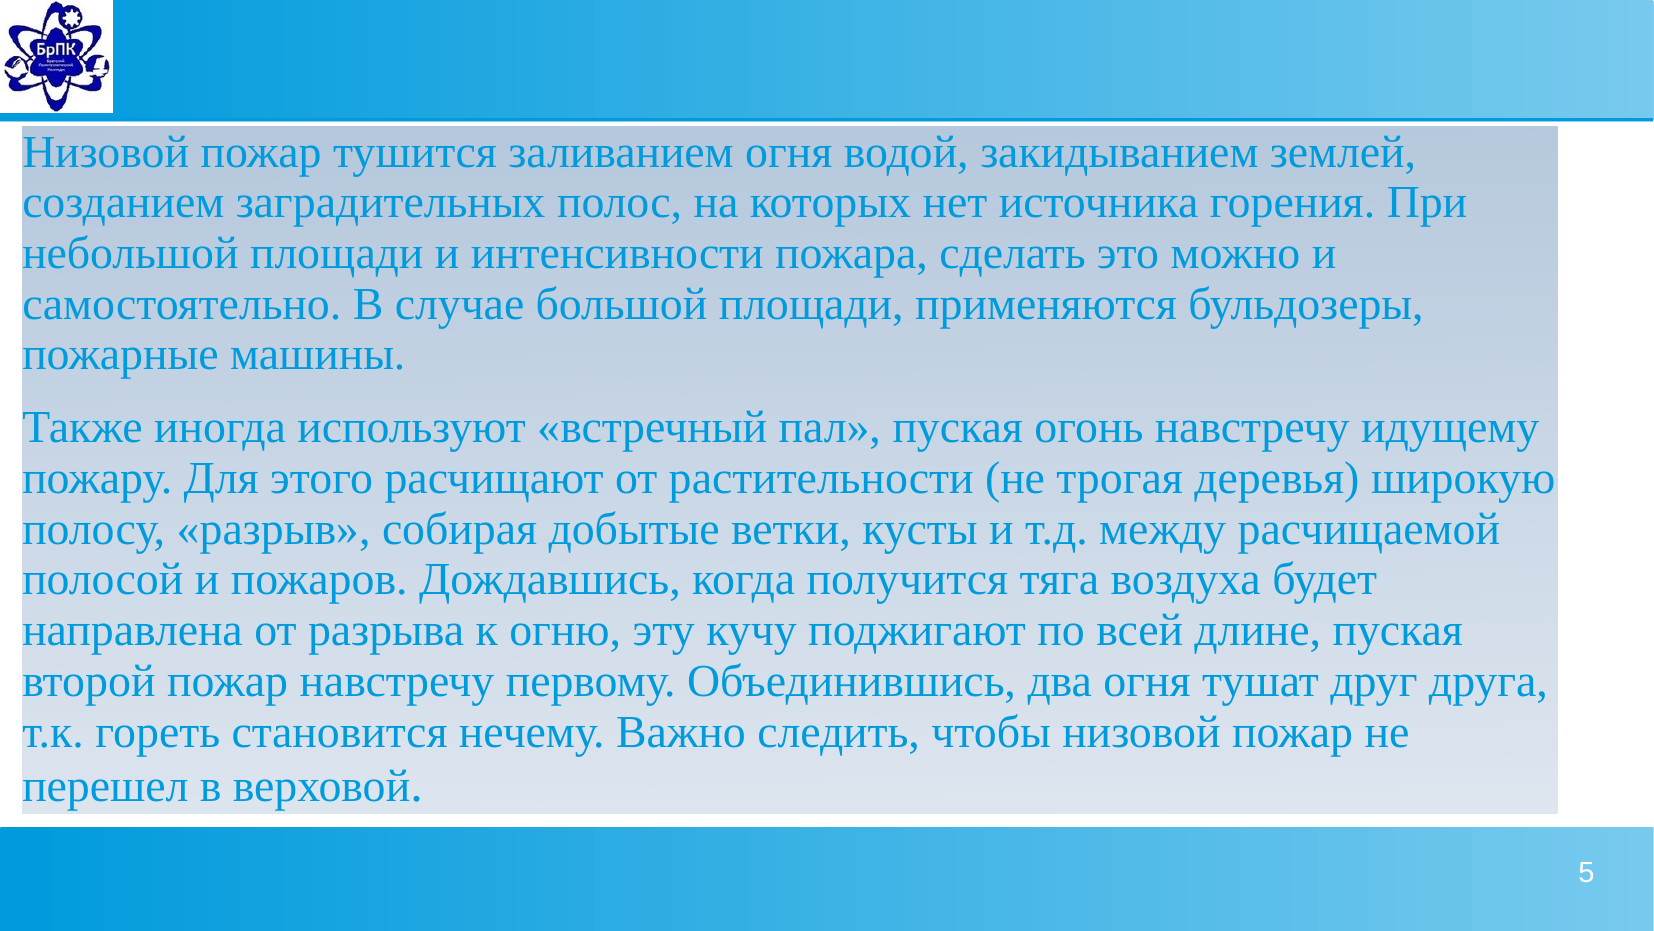

# Низовой пожар тушится заливанием огня водой, закидыванием землей, созданием заградительных полос, на которых нет источника горения. При небольшой площади и интенсивности пожара, сделать это можно и самостоятельно. В случае большой площади, применяются бульдозеры, пожарные машины.
Также иногда используют «встречный пал», пуская огонь навстречу идущему пожару. Для этого расчищают от растительности (не трогая деревья) широкую полосу, «разрыв», собирая добытые ветки, кусты и т.д. между расчищаемой полосой и пожаров. Дождавшись, когда получится тяга воздуха будет направлена от разрыва к огню, эту кучу поджигают по всей длине, пуская второй пожар навстречу первому. Объединившись, два огня тушат друг друга, т.к. гореть становится нечему. Важно следить, чтобы низовой пожар не перешел в верховой.
5